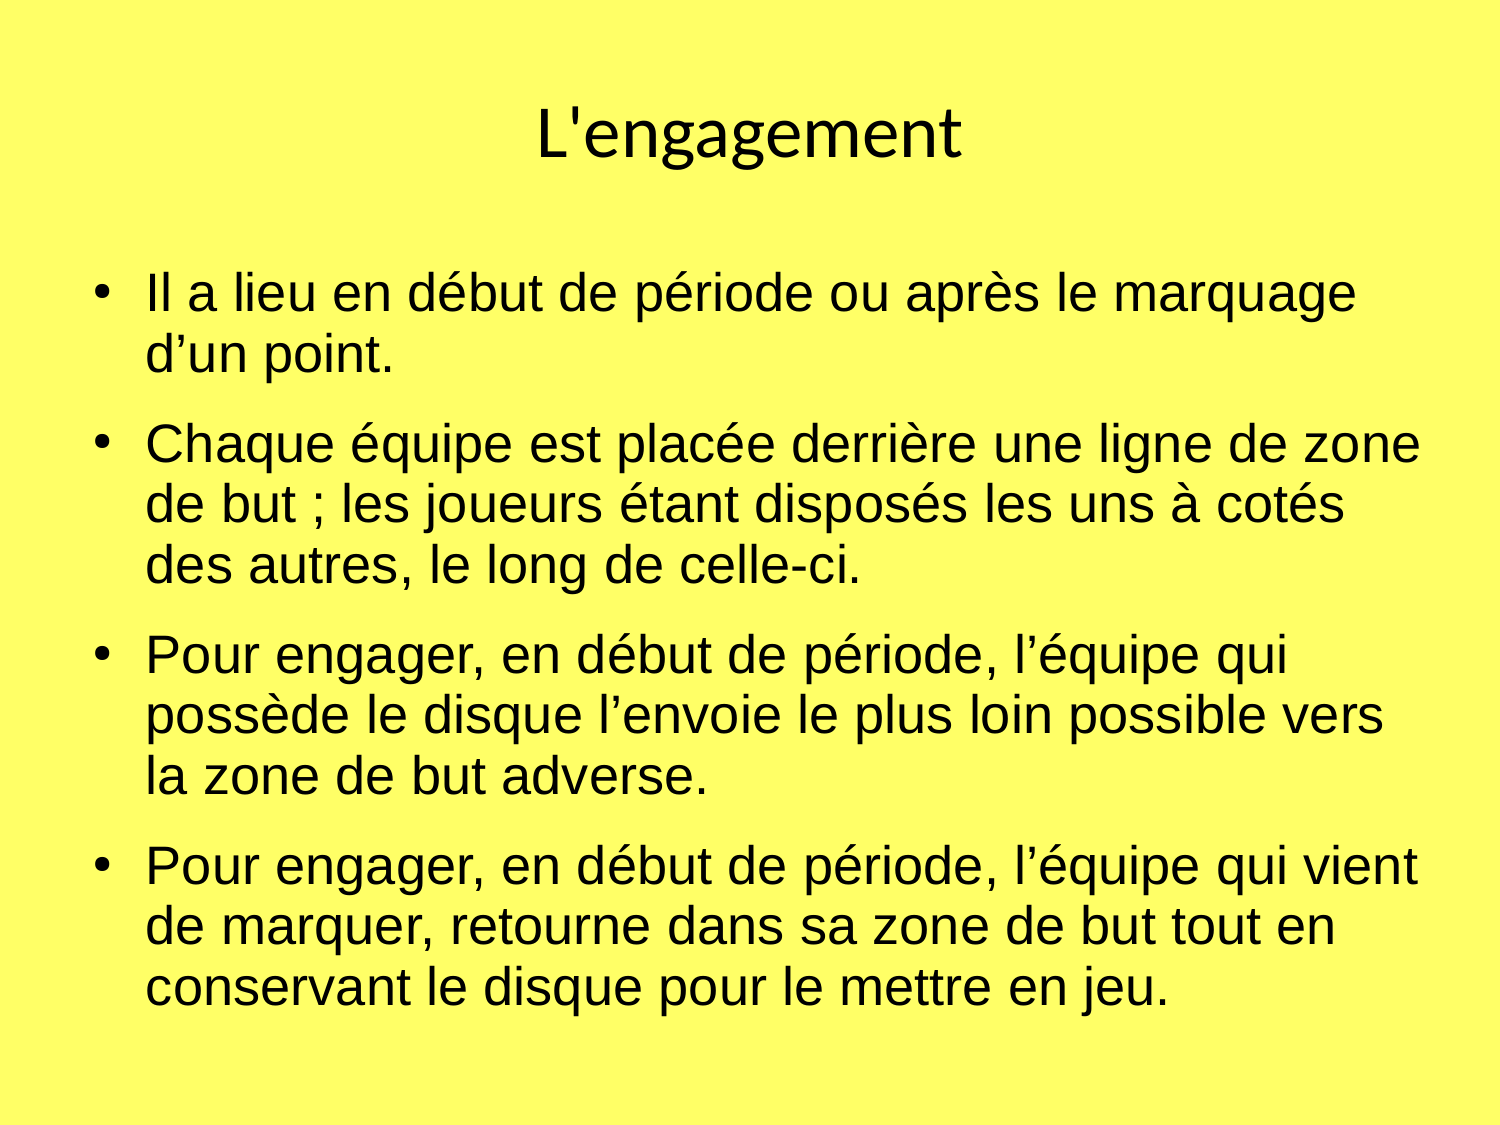

# L'engagement
Il a lieu en début de période ou après le marquage d’un point.
Chaque équipe est placée derrière une ligne de zone de but ; les joueurs étant disposés les uns à cotés des autres, le long de celle-ci.
Pour engager, en début de période, l’équipe qui possède le disque l’envoie le plus loin possible vers la zone de but adverse.
Pour engager, en début de période, l’équipe qui vient de marquer, retourne dans sa zone de but tout en conservant le disque pour le mettre en jeu.